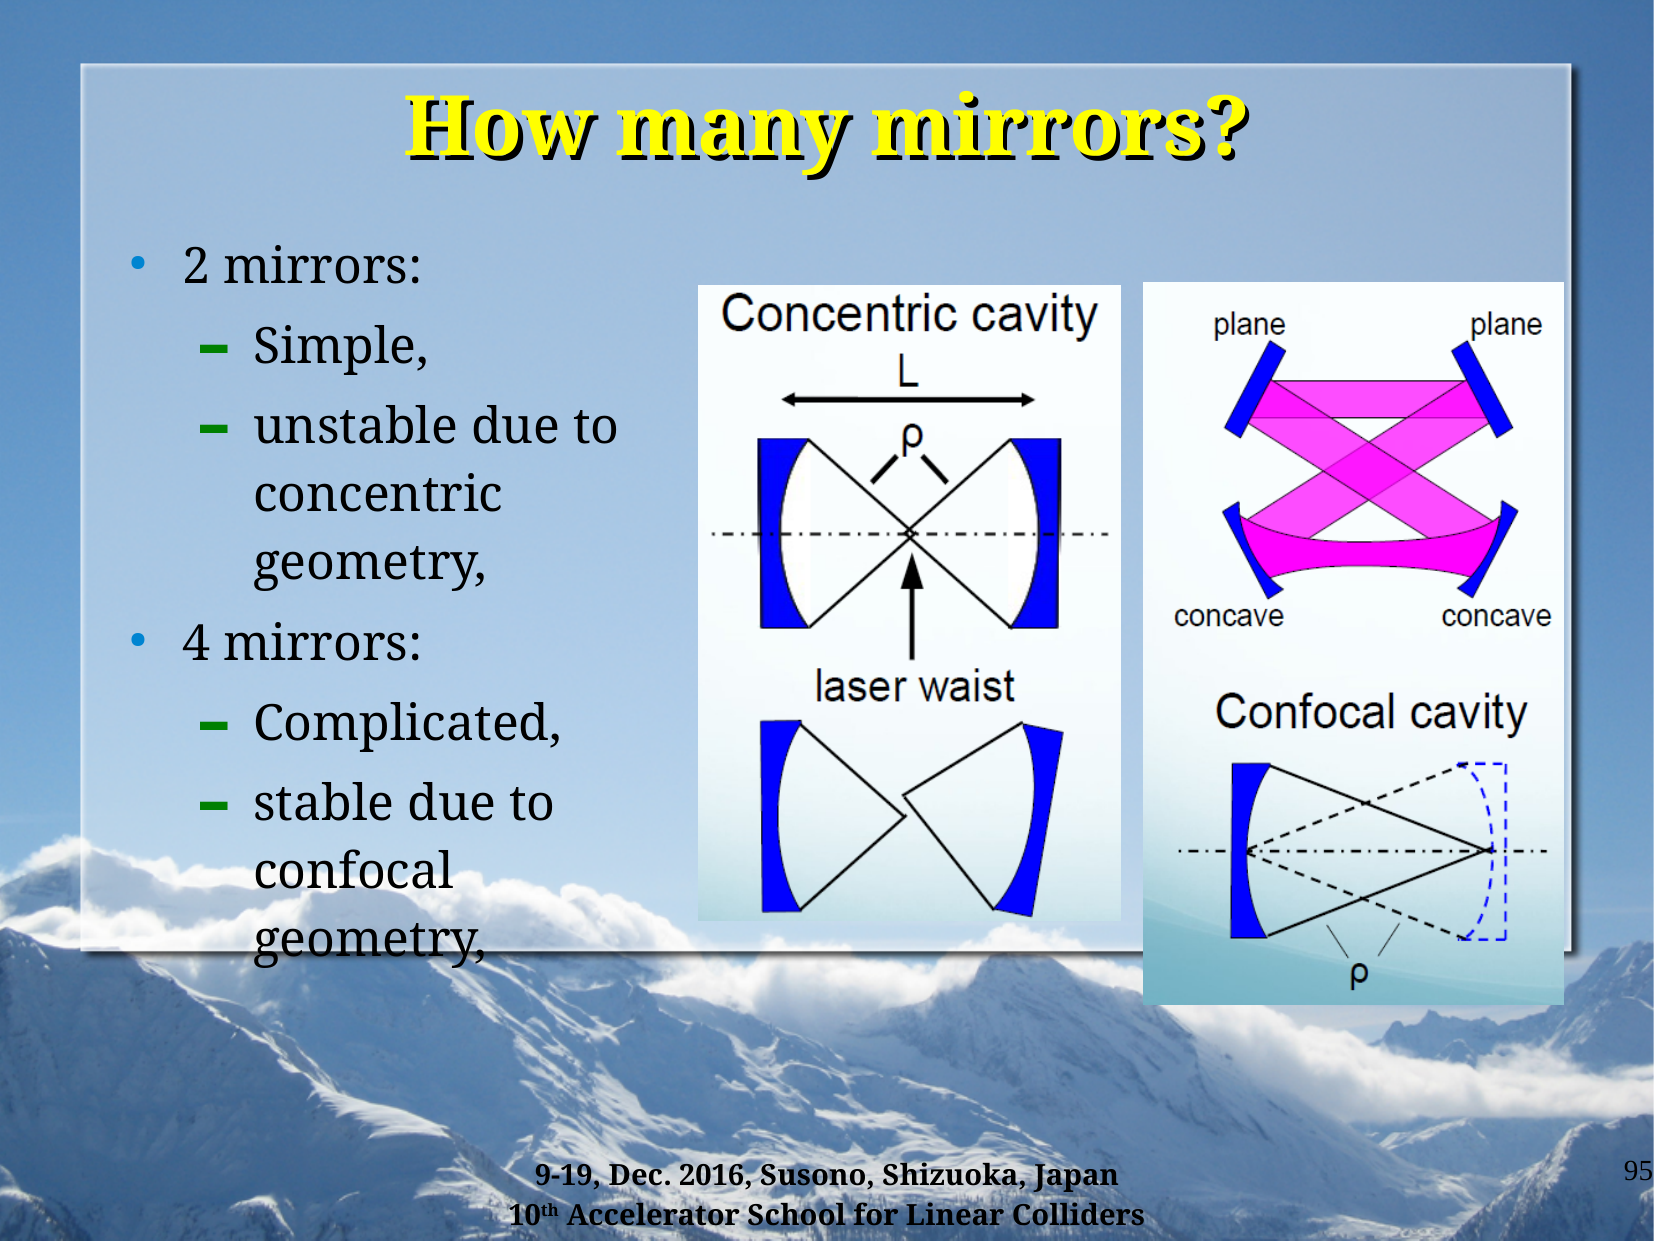

# How many mirrors?
2 mirrors:
Simple,
unstable due to concentric geometry,
4 mirrors:
Complicated,
stable due to confocal geometry,
95